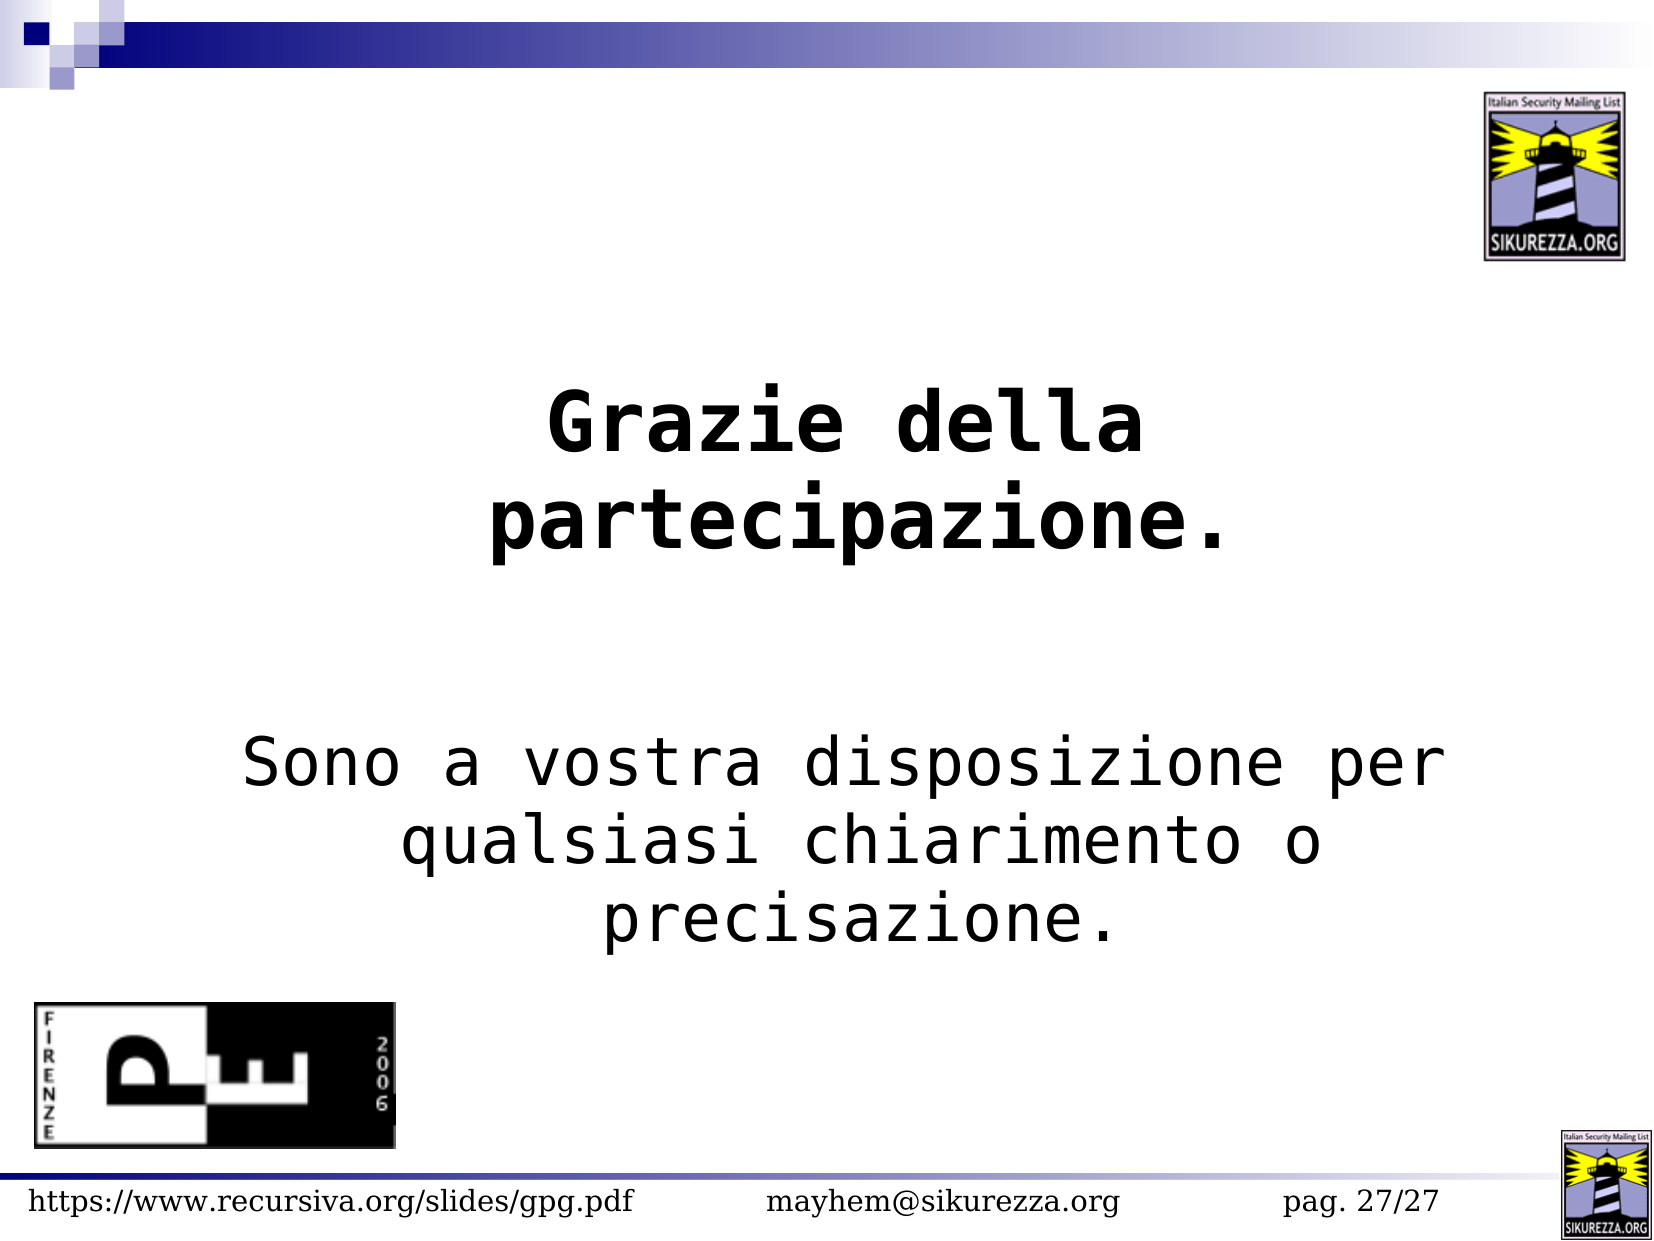

# Grazie della partecipazione.
Sono a vostra disposizione per qualsiasi chiarimento o precisazione.